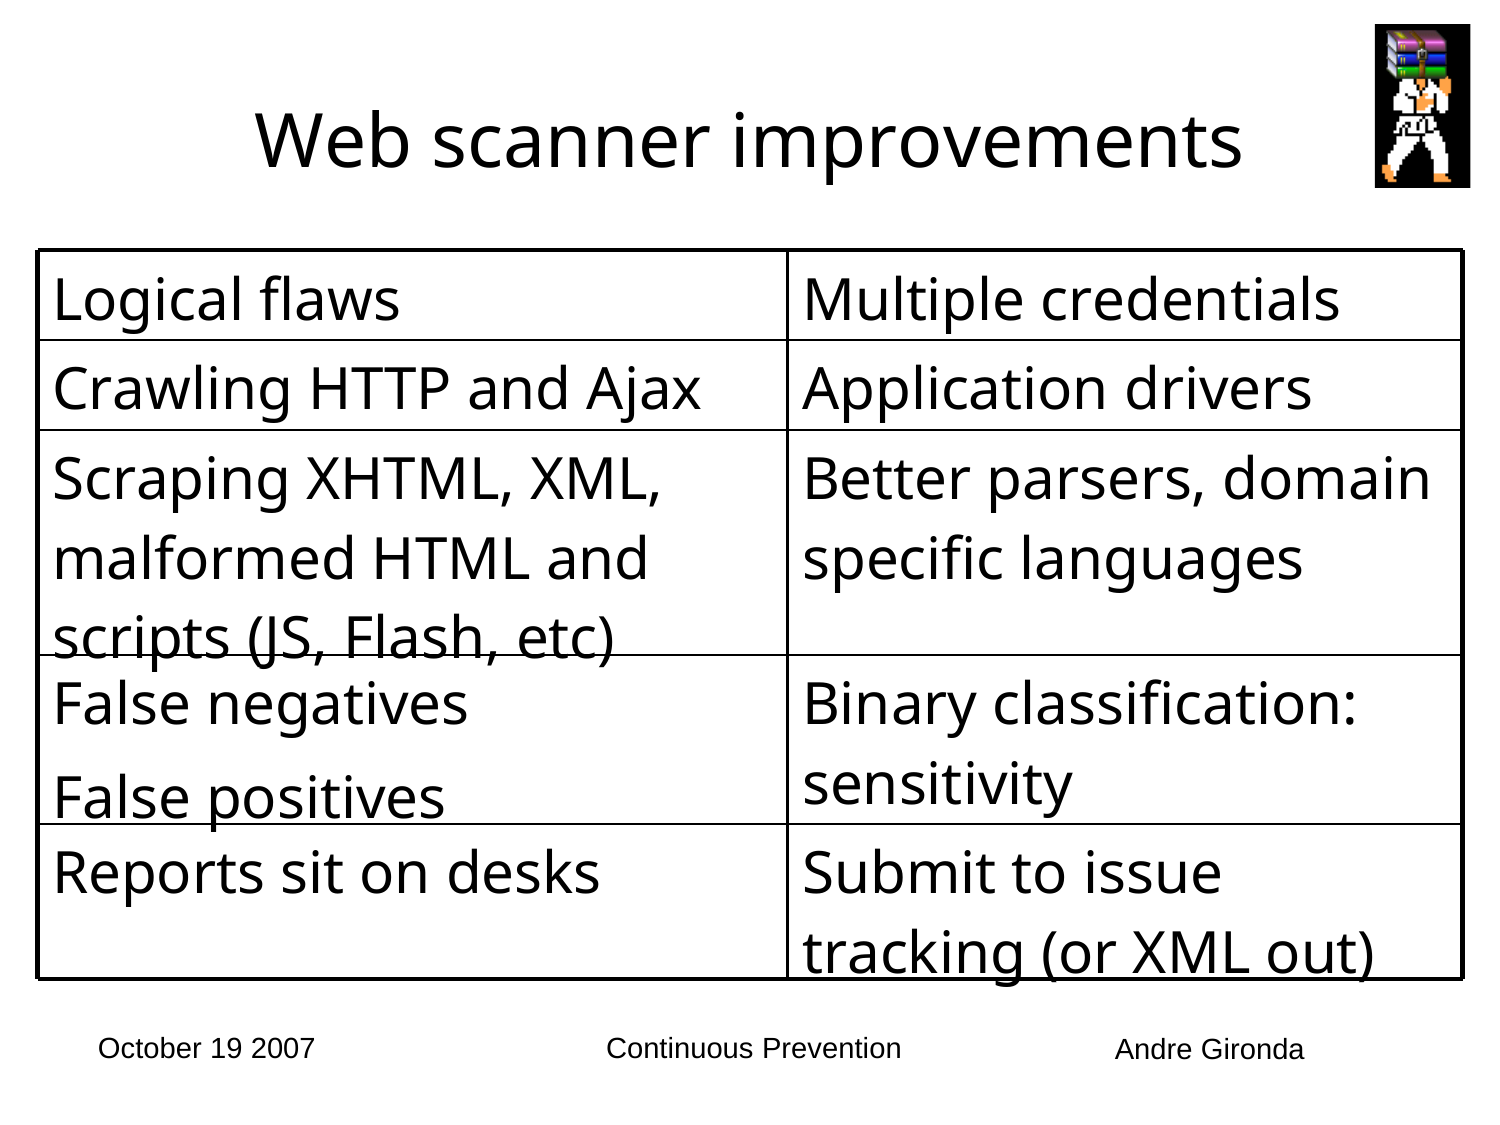

# Web scanner improvements
Logical flaws
Multiple credentials
Crawling HTTP and Ajax
Application drivers
Scraping XHTML, XML, malformed HTML and scripts (JS, Flash, etc)
Better parsers, domain specific languages
False negatives
False positives
Binary classification: sensitivity
Reports sit on desks
Submit to issue tracking (or XML out)